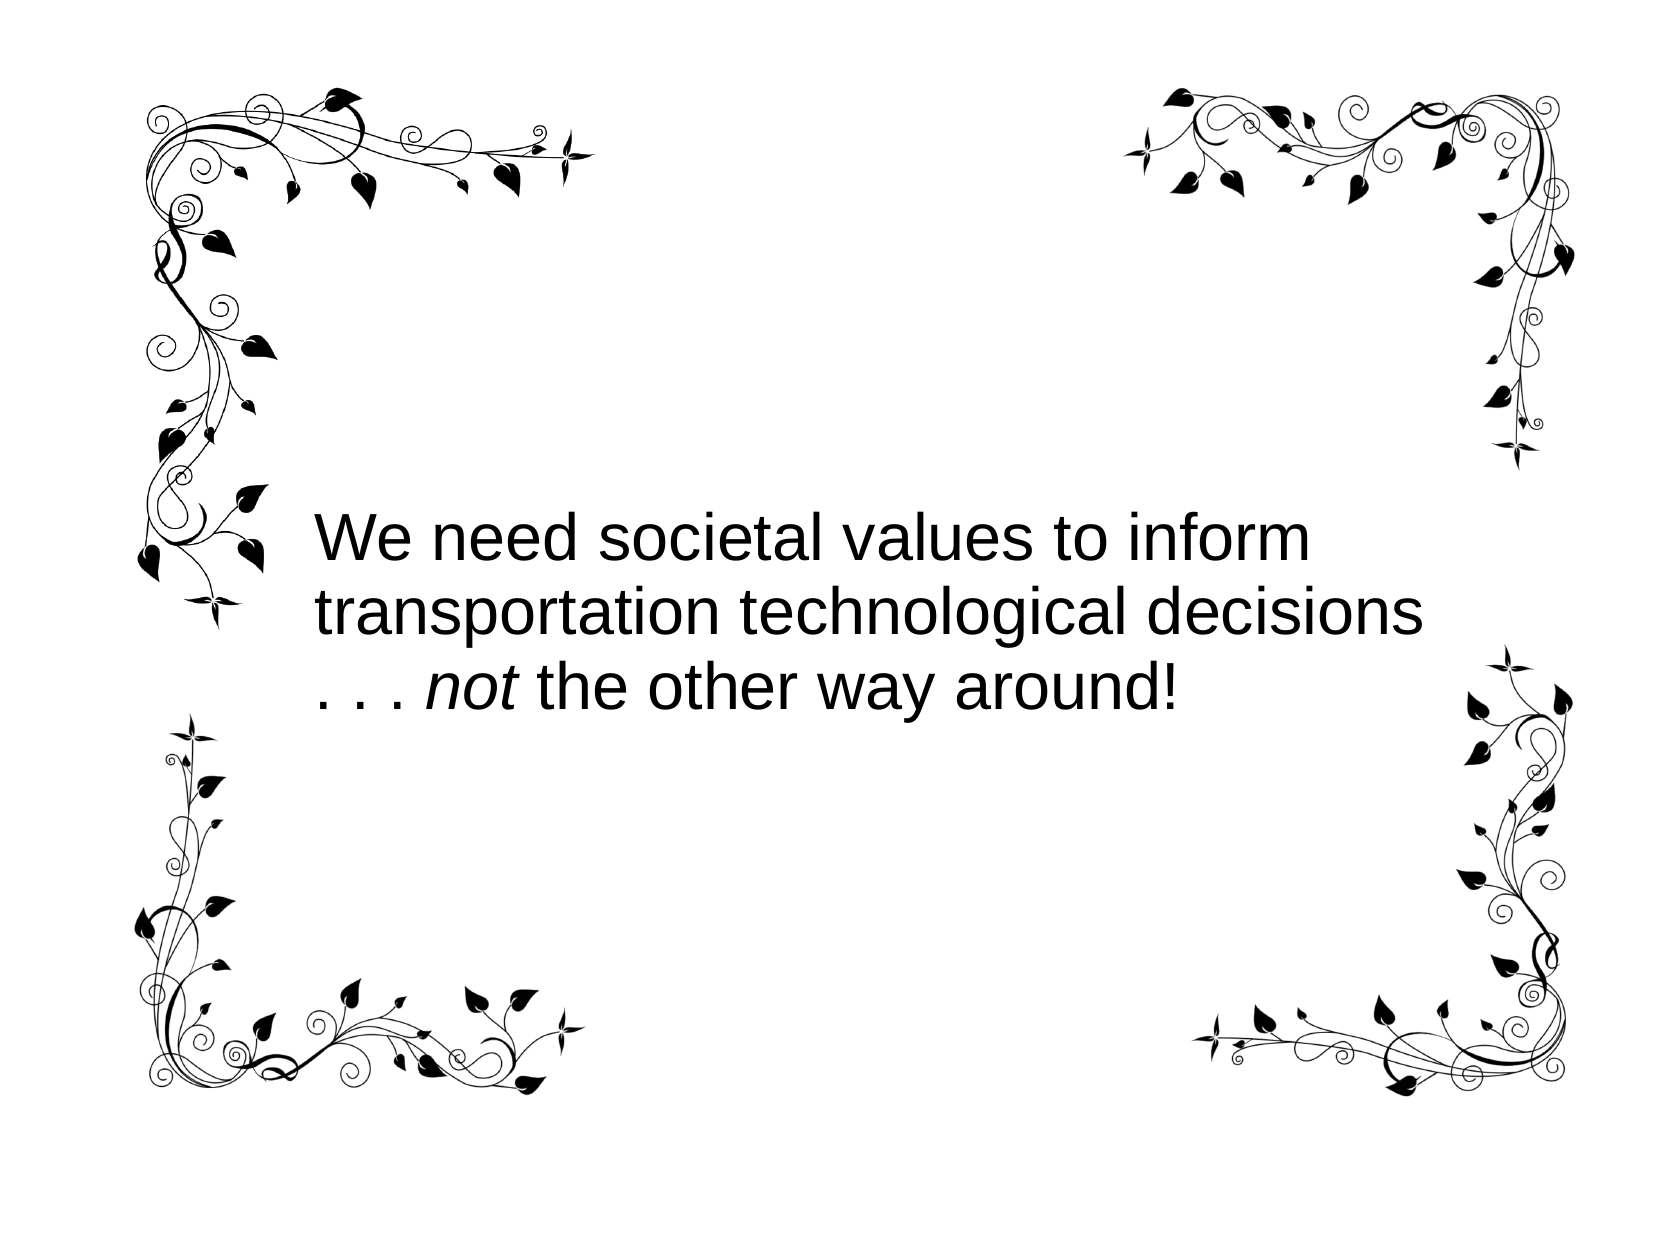

We need societal values to inform
transportation technological decisions
. . . not the other way around!